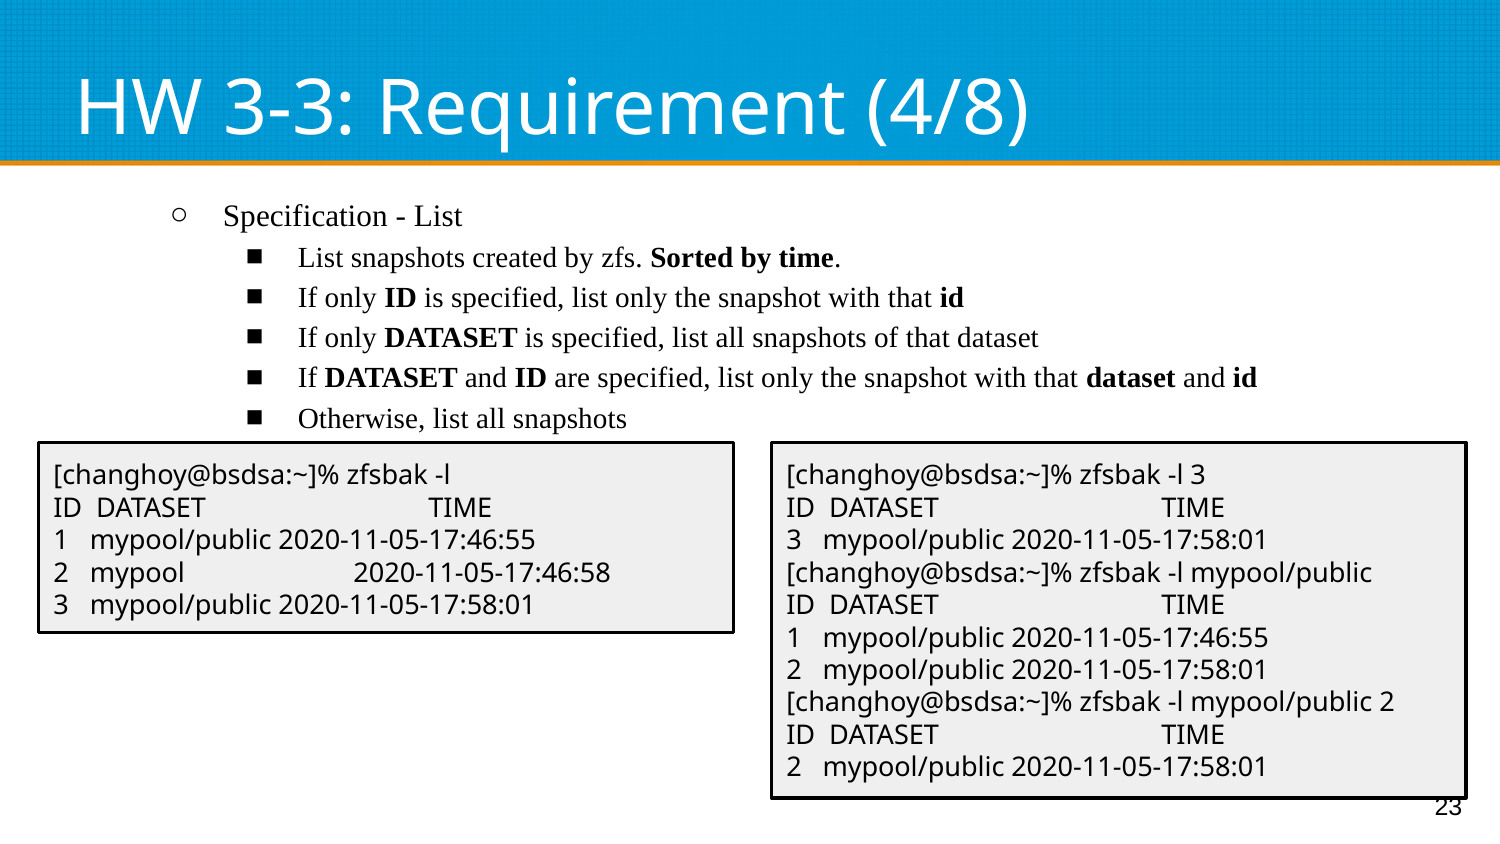

# HW 3-3: Requirement (4/8)
Specification - List
List snapshots created by zfs. Sorted by time.
If only ID is specified, list only the snapshot with that id
If only DATASET is specified, list all snapshots of that dataset
If DATASET and ID are specified, list only the snapshot with that dataset and id
Otherwise, list all snapshots
[changhoy@bsdsa:~]% zfsbak -l
ID DATASET			TIME
1 mypool/public	2020-11-05-17:46:55
2 mypool			2020-11-05-17:46:58
3 mypool/public	2020-11-05-17:58:01
[changhoy@bsdsa:~]% zfsbak -l 3
ID DATASET			TIME
3 mypool/public	2020-11-05-17:58:01
[changhoy@bsdsa:~]% zfsbak -l mypool/public
ID DATASET			TIME
1 mypool/public	2020-11-05-17:46:55
2 mypool/public	2020-11-05-17:58:01
[changhoy@bsdsa:~]% zfsbak -l mypool/public 2
ID DATASET			TIME
2 mypool/public	2020-11-05-17:58:01